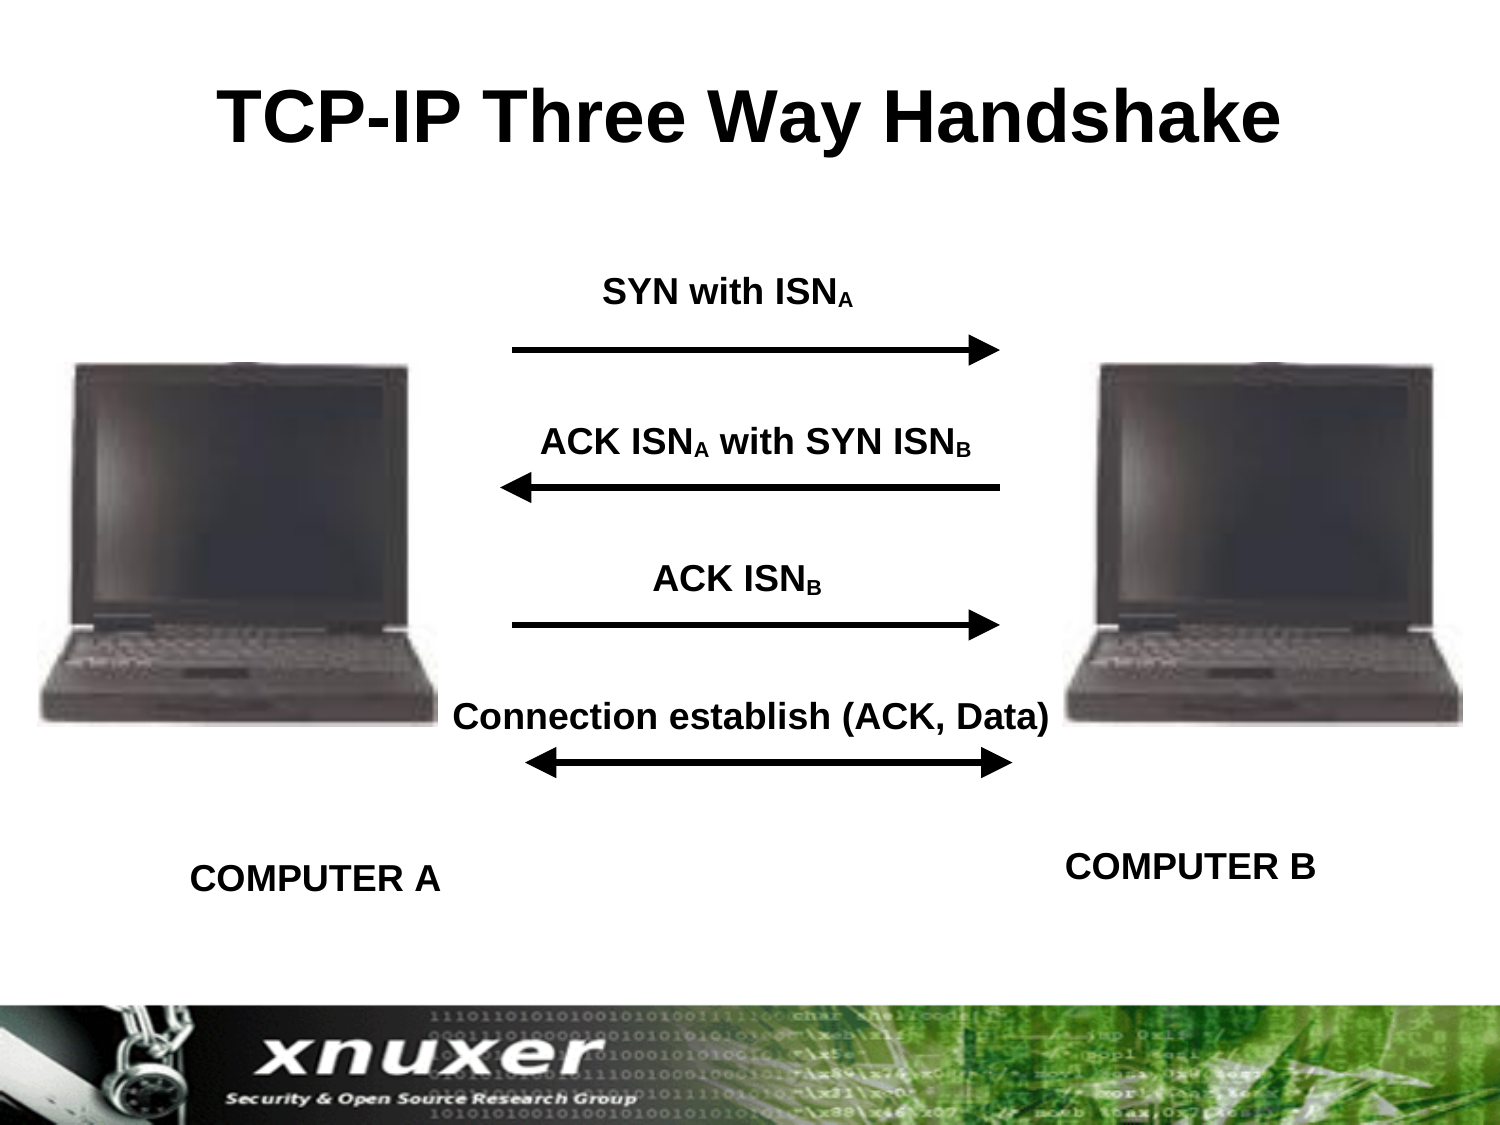

# TCP-IP Three Way Handshake
SYN with ISNA
ACK ISNA with SYN ISNB
ACK ISNB
Connection establish (ACK, Data)
COMPUTER B
COMPUTER A